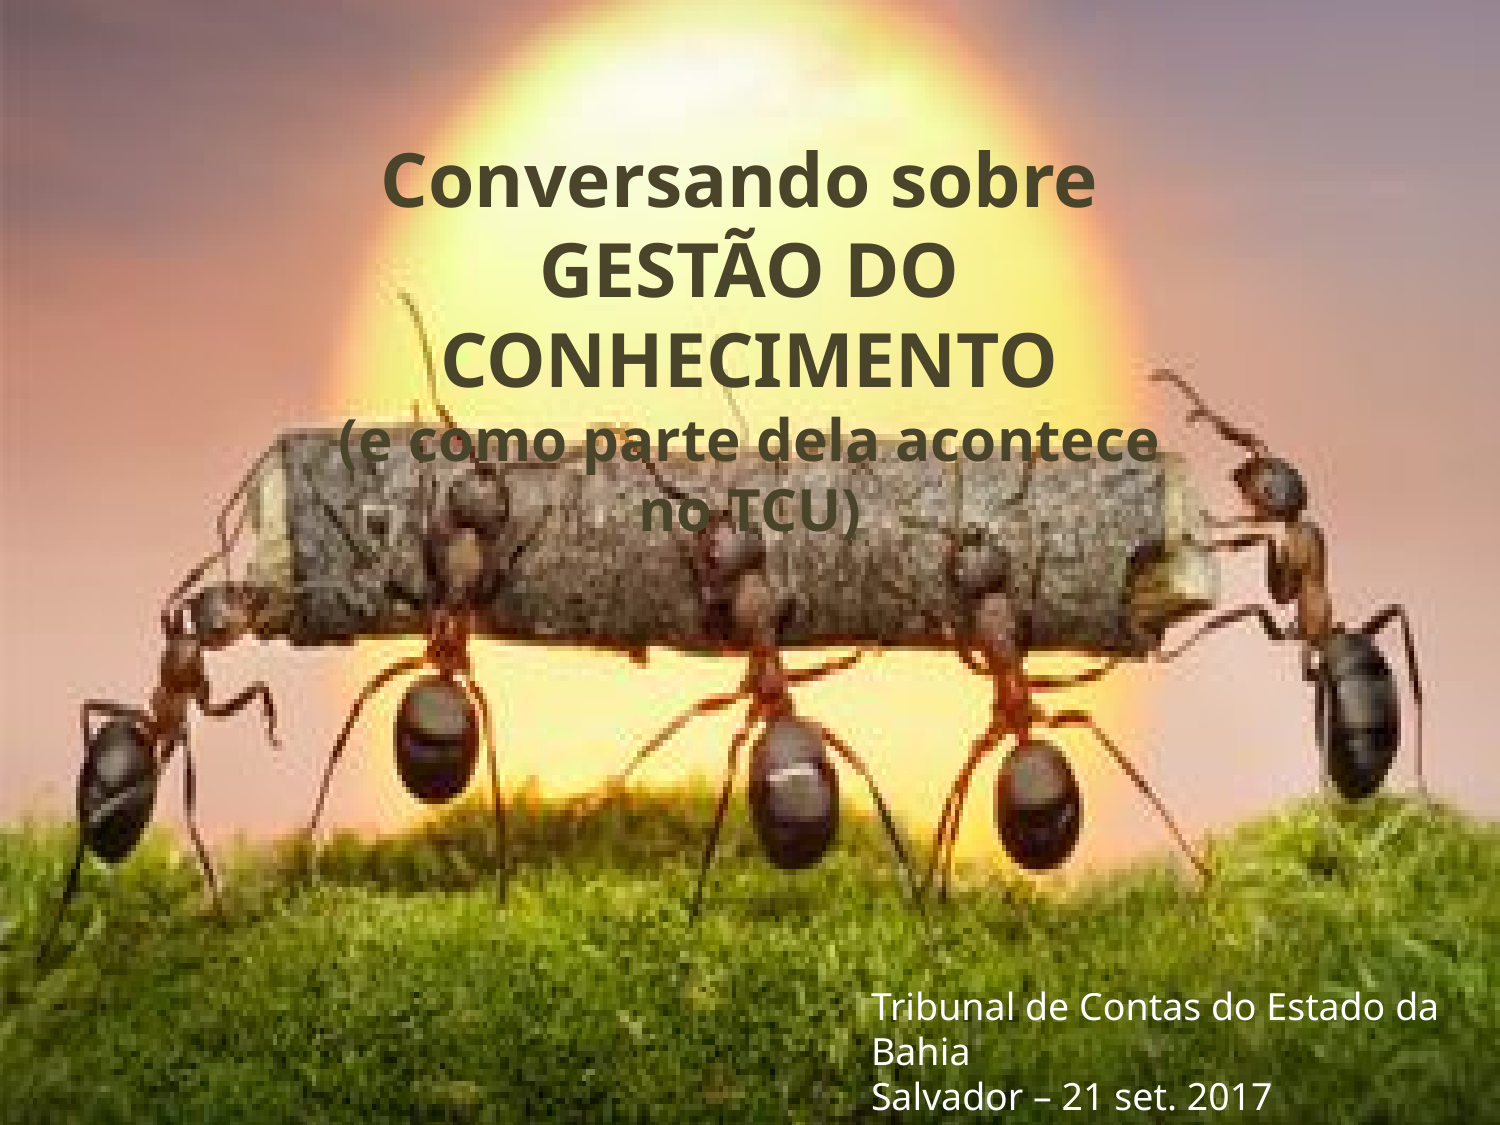

Conversando sobre
GESTÃO DO CONHECIMENTO
(e como parte dela acontece no TCU)
Tribunal de Contas do Estado da Bahia
Salvador – 21 set. 2017